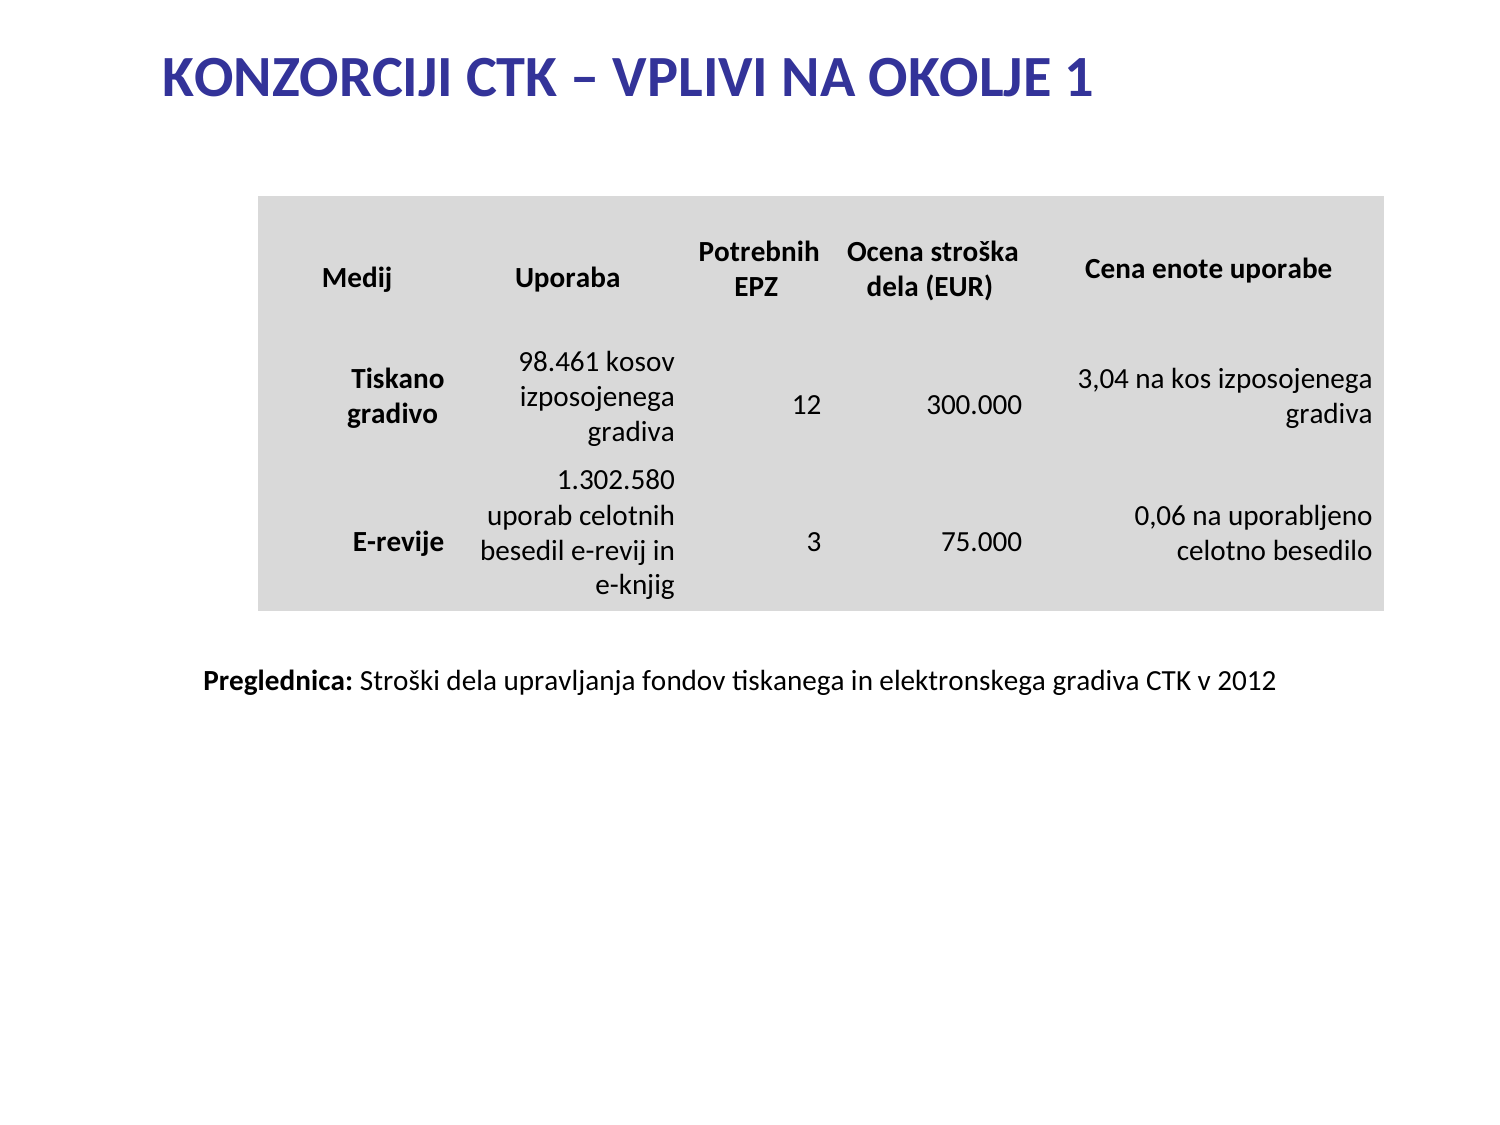

# KONZORCIJI CTK – VPLIVI NA OKOLJE 1
| Medij | Uporaba | Potrebnih EPZ | Ocena stroška dela (EUR) | Cena enote uporabe |
| --- | --- | --- | --- | --- |
| Tiskano gradivo | 98.461 kosov izposojenega gradiva | 12 | 300.000 | 3,04 na kos izposojenega gradiva |
| E-revije | 1.302.580 uporab celotnih besedil e-revij in e-knjig | 3 | 75.000 | 0,06 na uporabljeno celotno besedilo |
Preglednica: Stroški dela upravljanja fondov tiskanega in elektronskega gradiva CTK v 2012